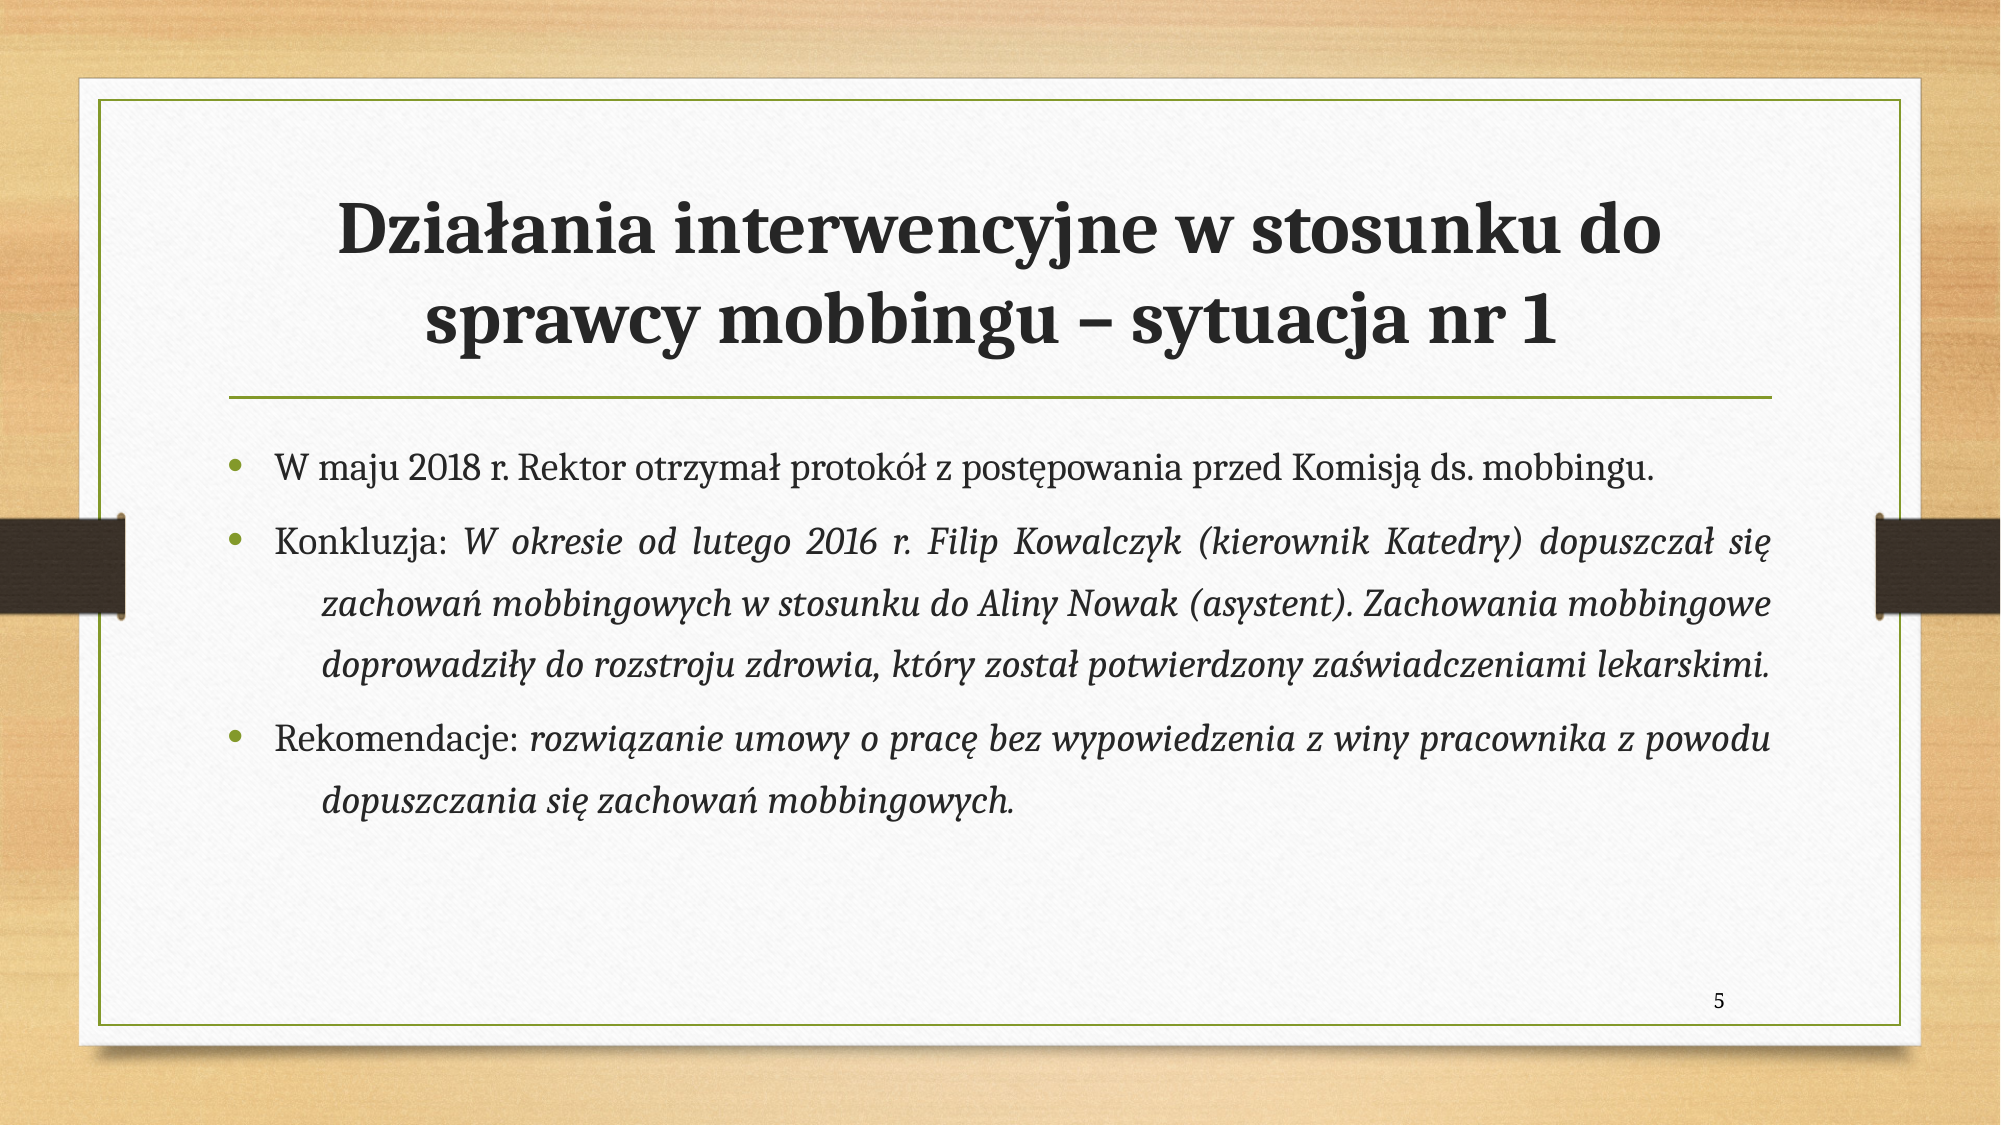

# Działania interwencyjne w stosunku do sprawcy mobbingu – sytuacja nr 1
W maju 2018 r. Rektor otrzymał protokół z postępowania przed Komisją ds. mobbingu.
Konkluzja: W okresie od lutego 2016 r. Filip Kowalczyk (kierownik Katedry) dopuszczał się zachowań mobbingowych w stosunku do Aliny Nowak (asystent). Zachowania mobbingowe doprowadziły do rozstroju zdrowia, który został potwierdzony zaświadczeniami lekarskimi.
Rekomendacje: rozwiązanie umowy o pracę bez wypowiedzenia z winy pracownika z powodu dopuszczania się zachowań mobbingowych.